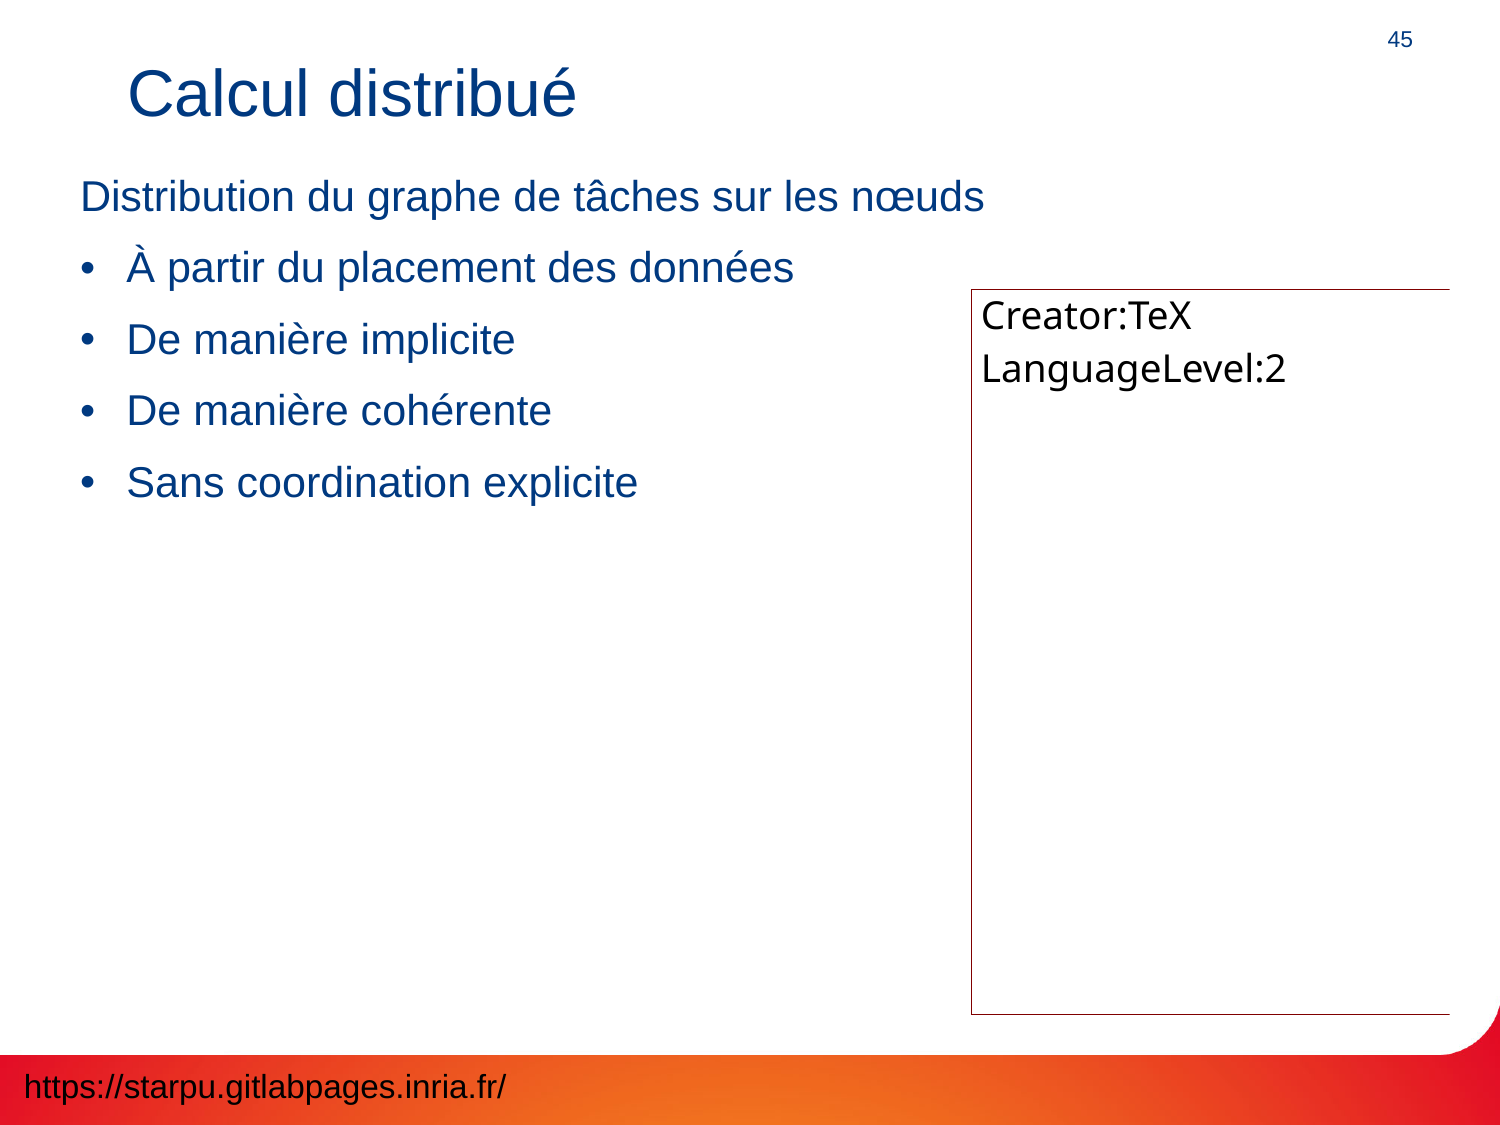

# Calcul distribué
Distribution du graphe de tâches sur les nœuds
À partir du placement des données
De manière implicite
De manière cohérente
Sans coordination explicite